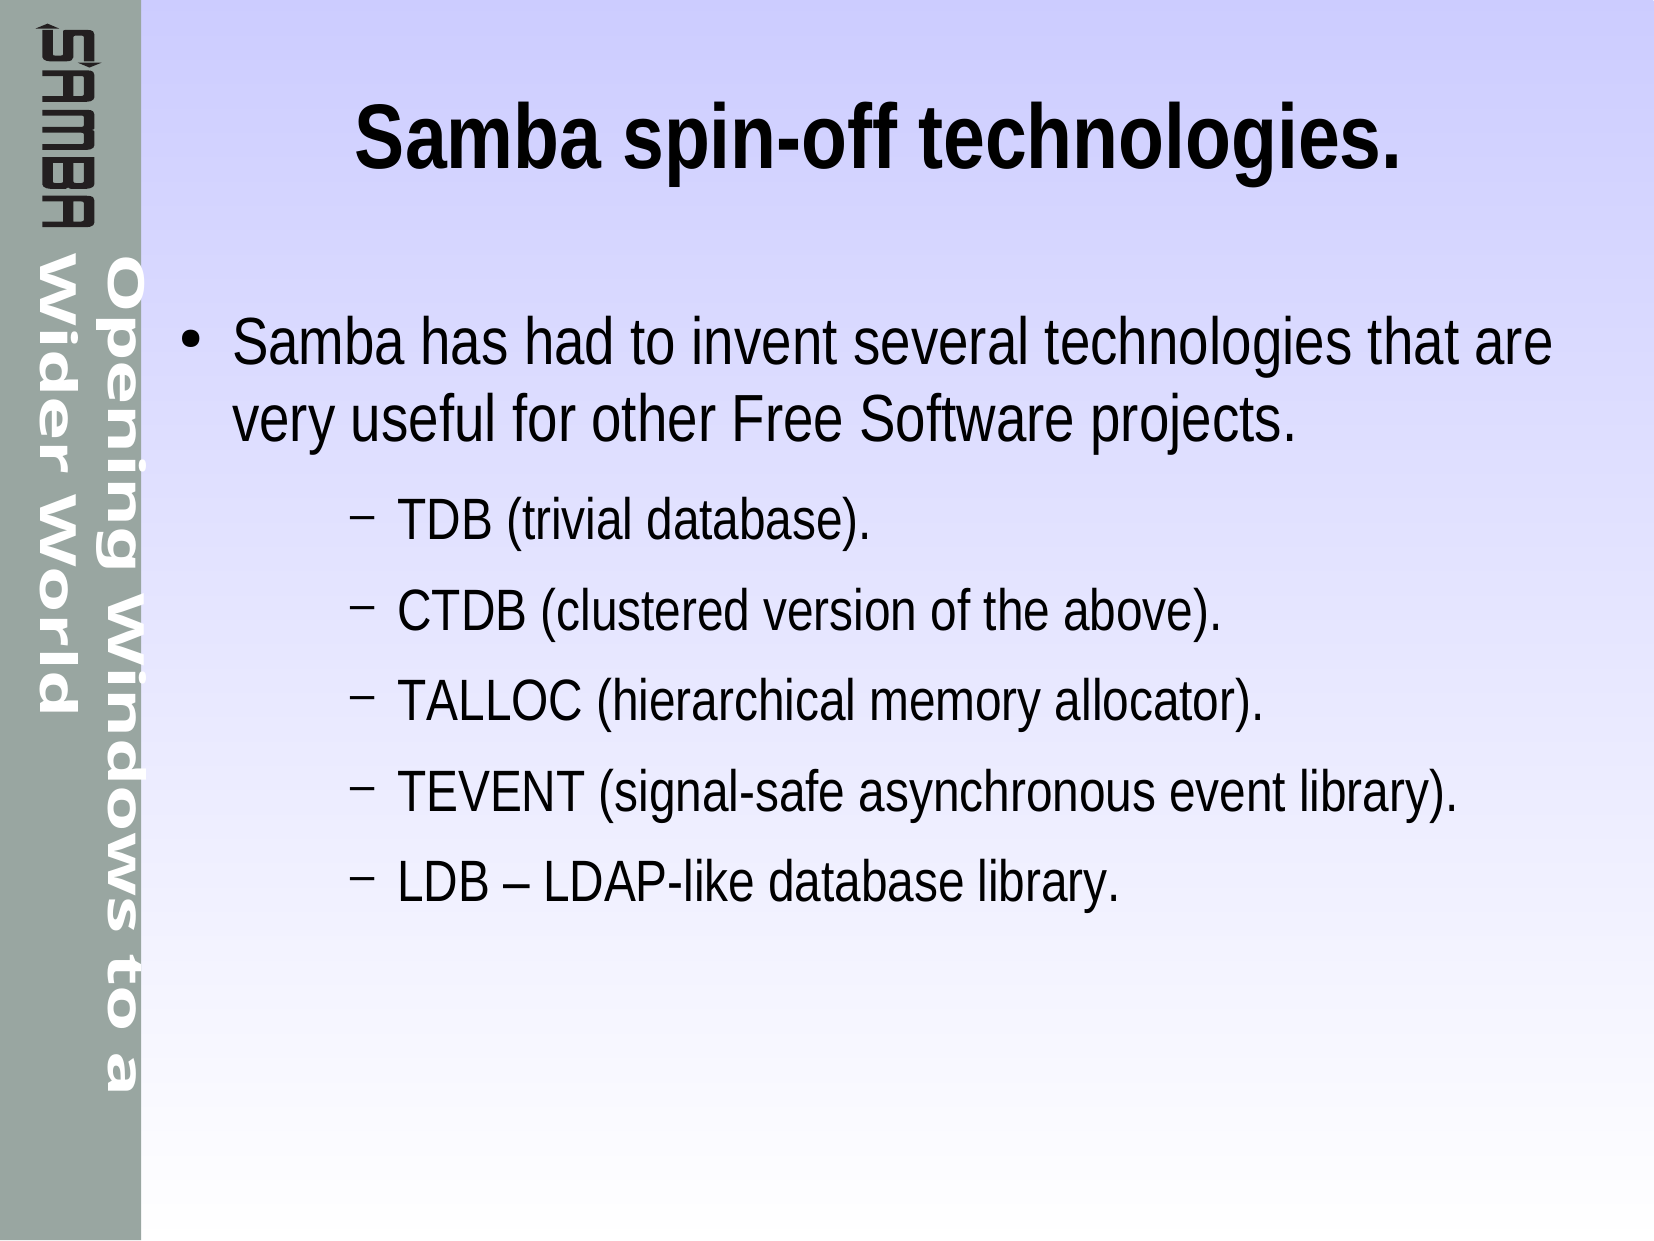

# Samba spin-off technologies.
Samba has had to invent several technologies that are very useful for other Free Software projects.
TDB (trivial database).
CTDB (clustered version of the above).
TALLOC (hierarchical memory allocator).
TEVENT (signal-safe asynchronous event library).
LDB – LDAP-like database library.